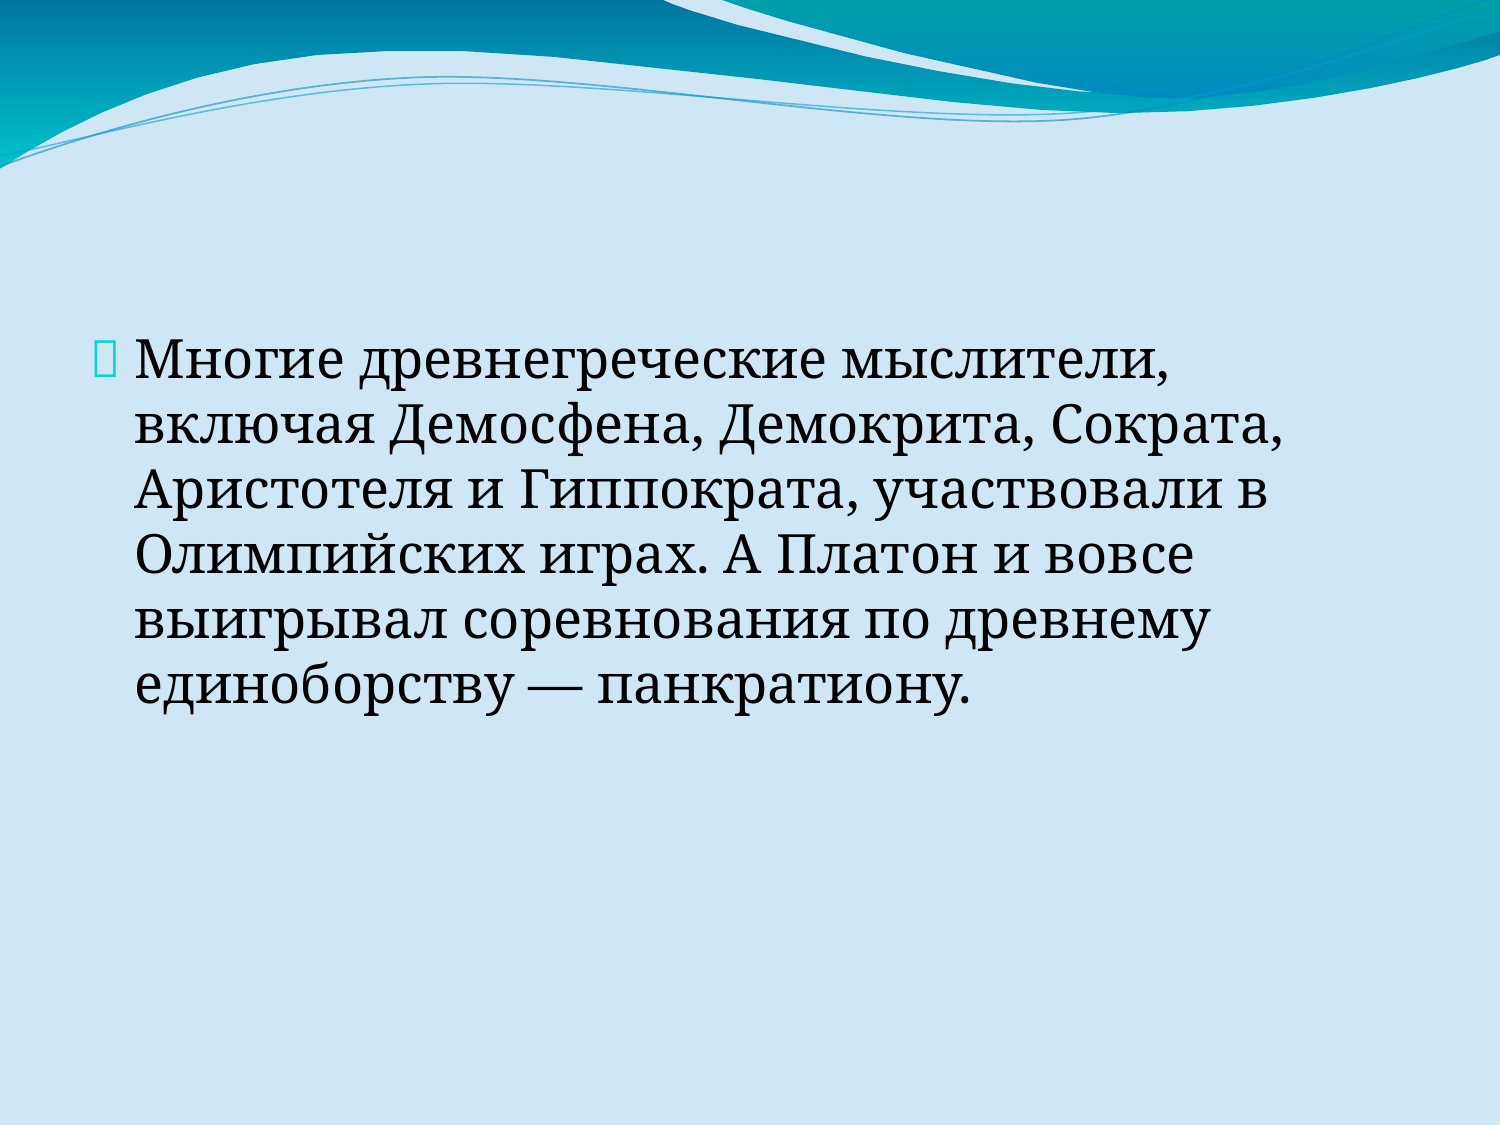

#
Многие древнегреческие мыслители, включая Демосфена, Демокрита, Сократа, Аристотеля и Гиппократа, участвовали в Олимпийских играх. А Платон и вовсе выигрывал соревнования по древнему единоборству — панкратиону.